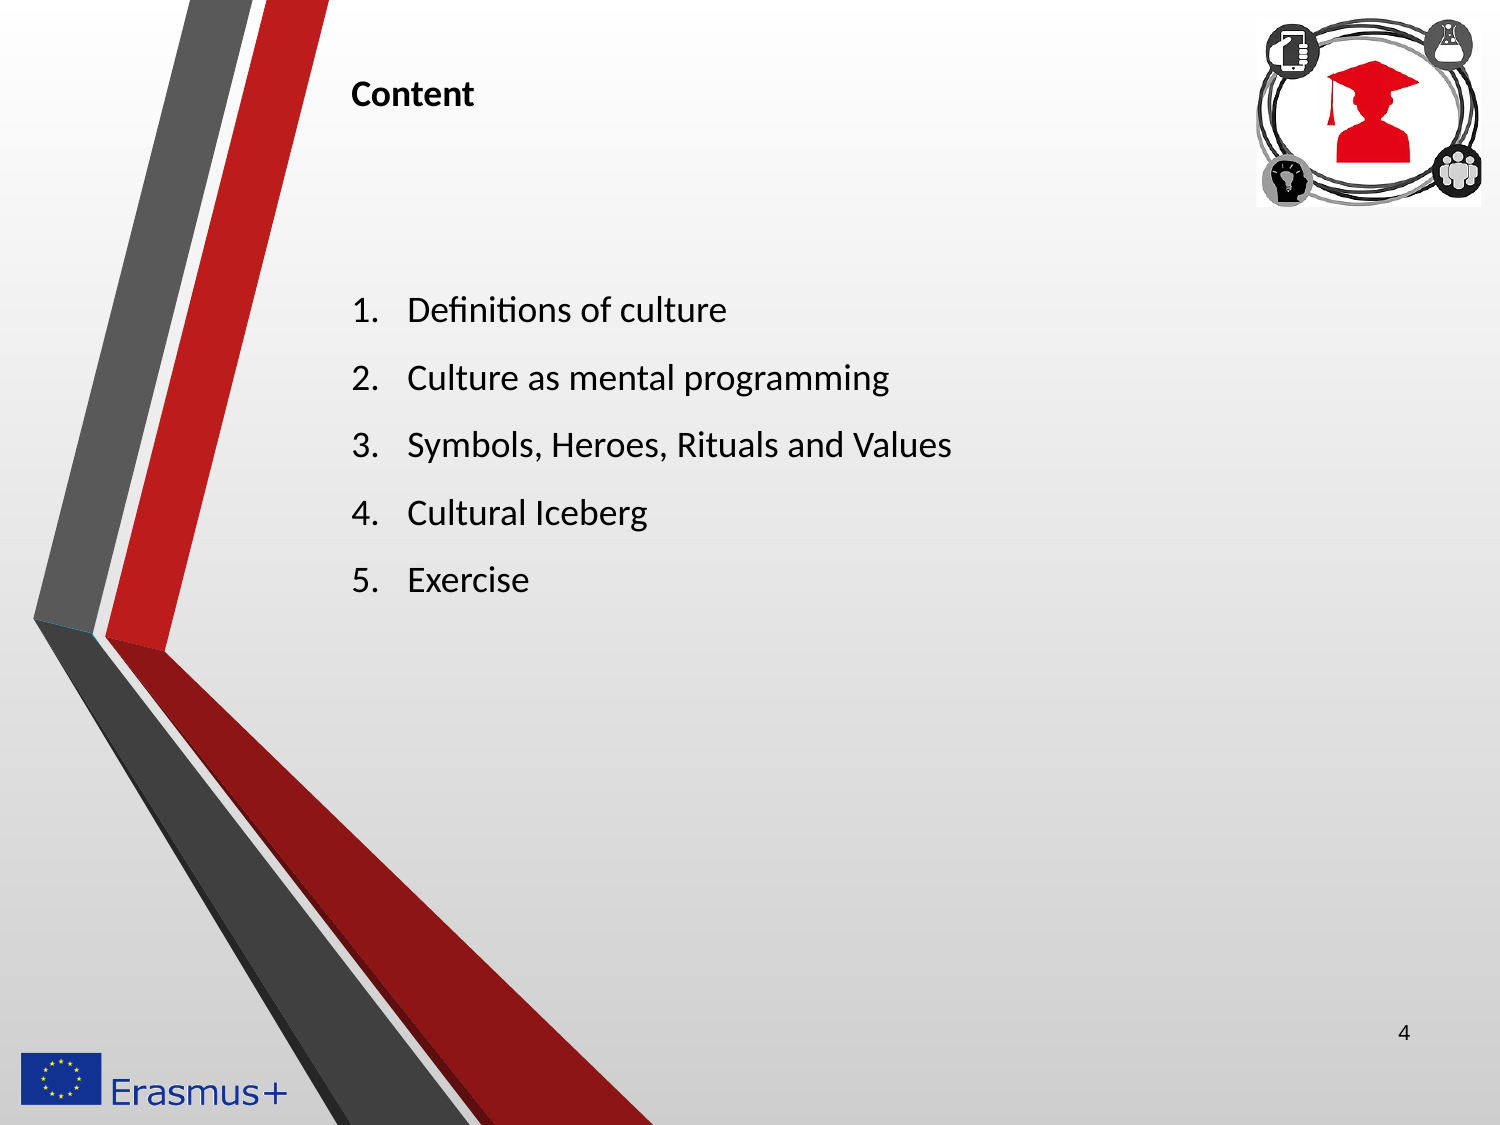

Content
Definitions of culture
Culture as mental programming
Symbols, Heroes, Rituals and Values
Cultural Iceberg
Exercise